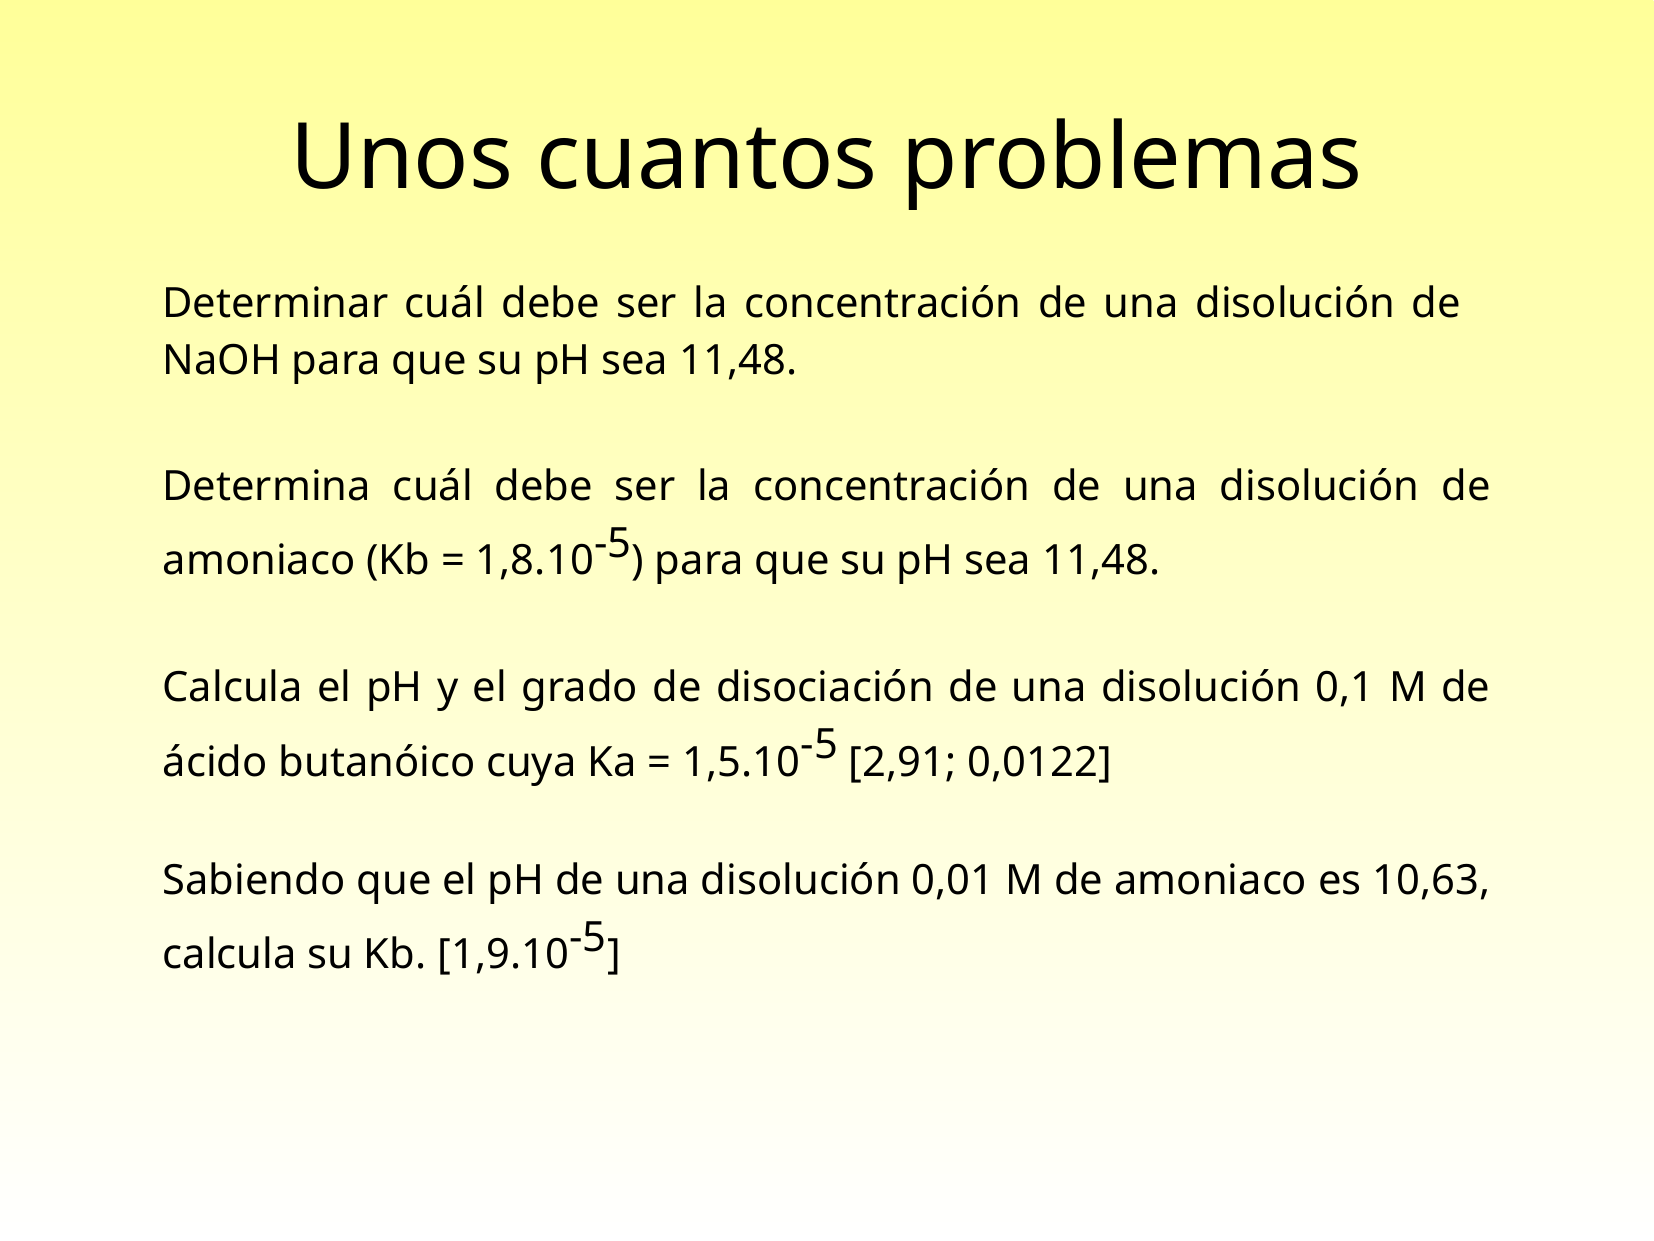

# Unos cuantos problemas
Determinar cuál debe ser la concentración de una disolución de NaOH para que su pH sea 11,48.
Determina cuál debe ser la concentración de una disolución de amoniaco (Kb = 1,8.10-5) para que su pH sea 11,48.
Calcula el pH y el grado de disociación de una disolución 0,1 M de ácido butanóico cuya Ka = 1,5.10-5 [2,91; 0,0122]
Sabiendo que el pH de una disolución 0,01 M de amoniaco es 10,63, calcula su Kb. [1,9.10-5]